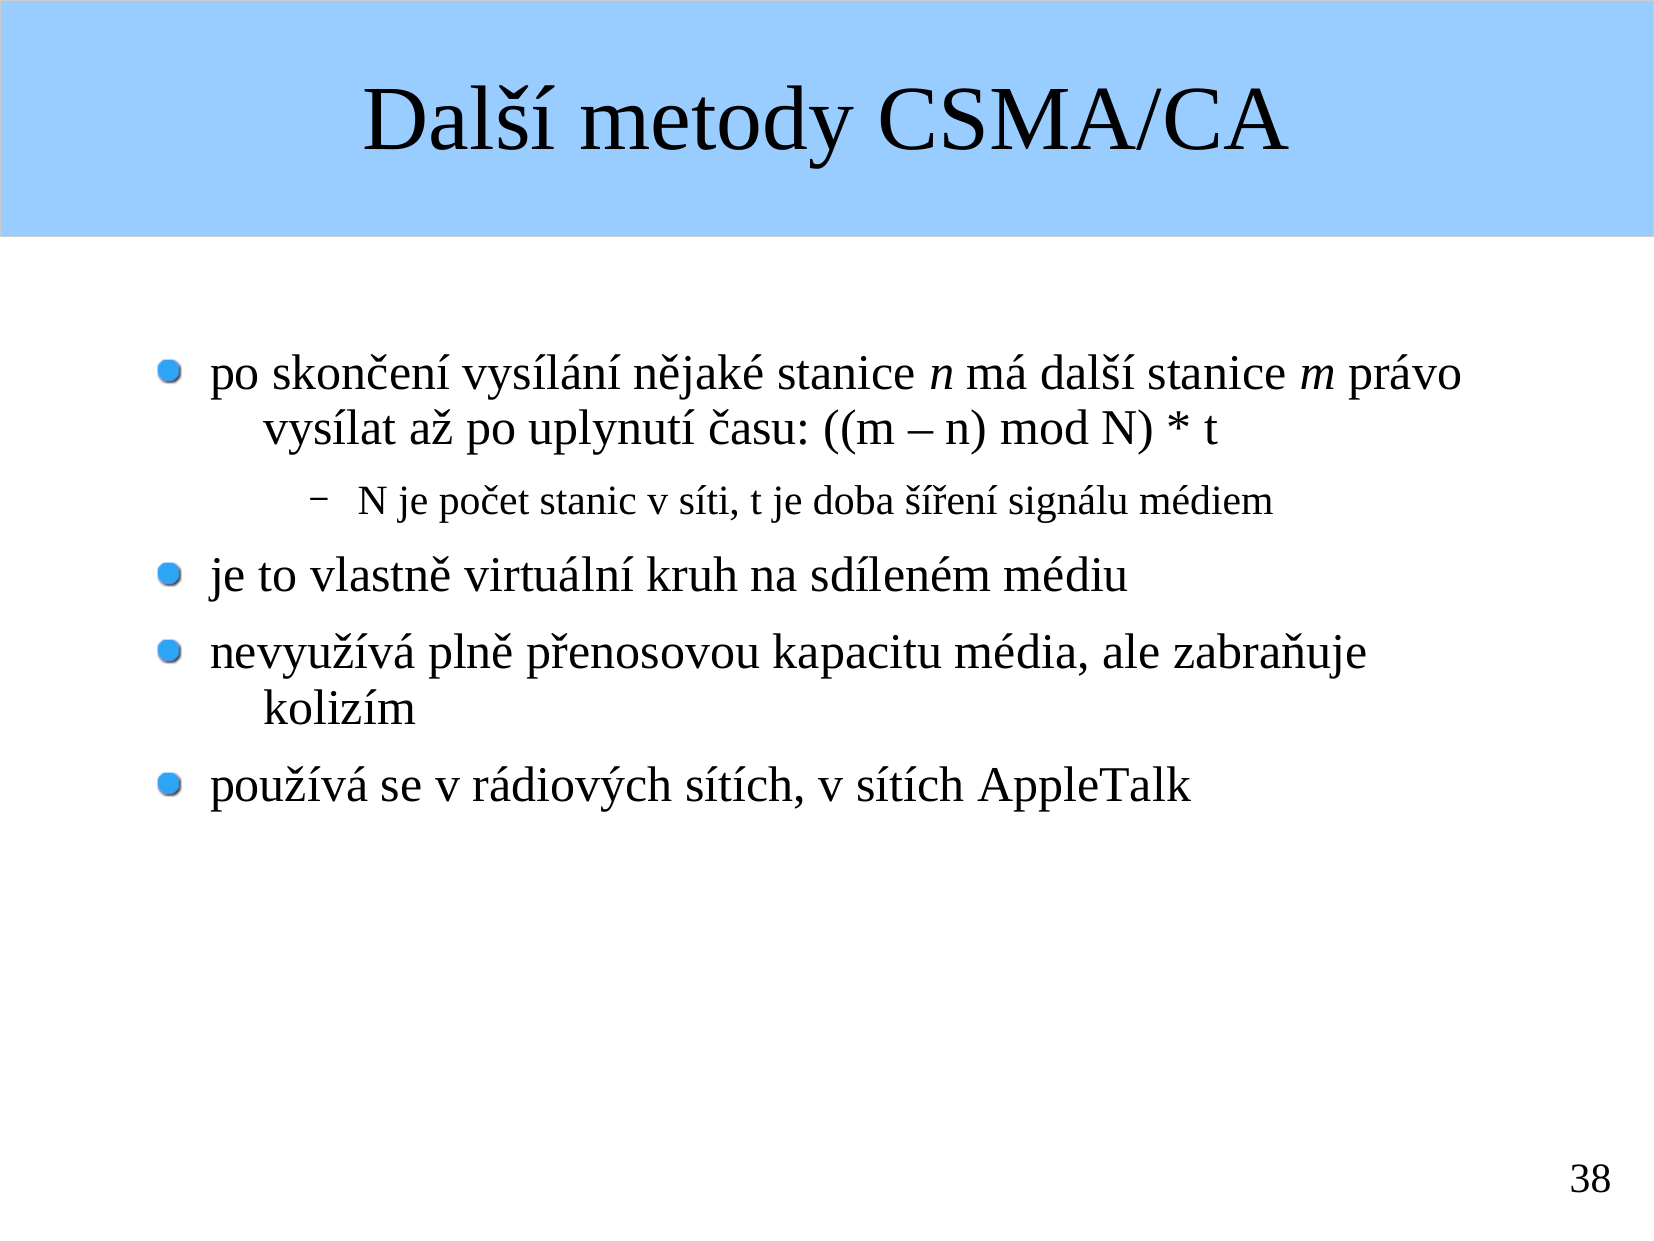

# Další metody CSMA/CA
po skončení vysílání nějaké stanice n má další stanice m právo vysílat až po uplynutí času: ((m – n) mod N) * t
N je počet stanic v síti, t je doba šíření signálu médiem
je to vlastně virtuální kruh na sdíleném médiu
nevyužívá plně přenosovou kapacitu média, ale zabraňuje kolizím
používá se v rádiových sítích, v sítích AppleTalk